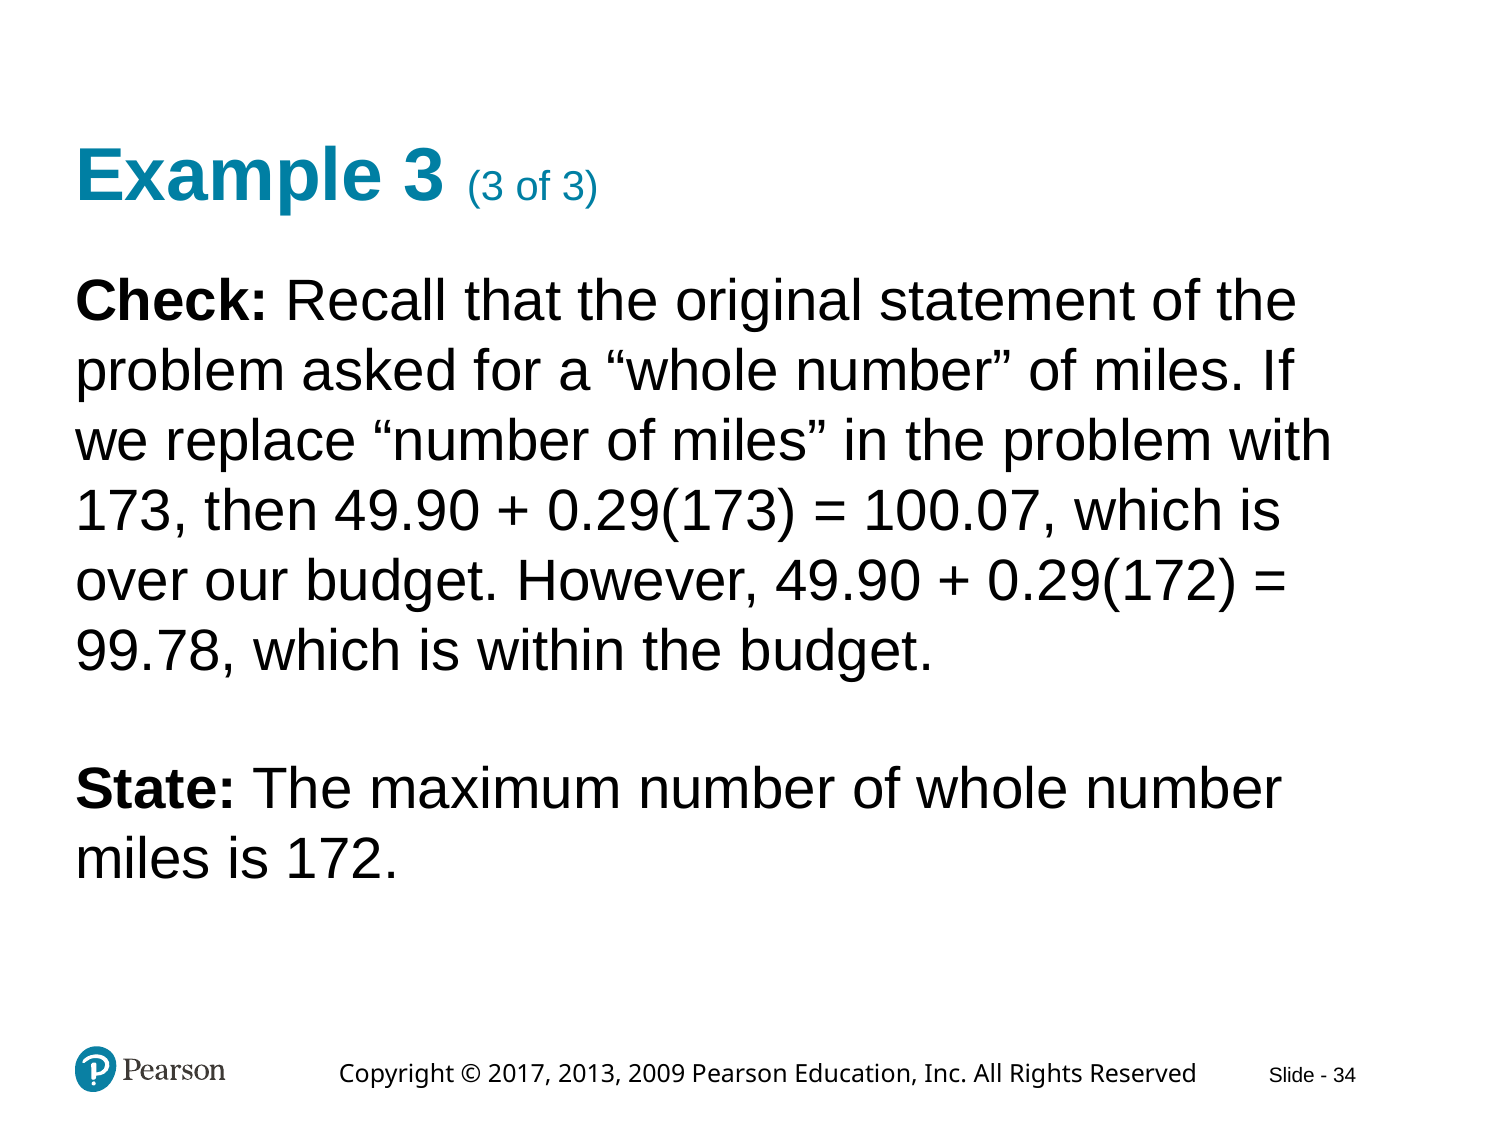

# Example 3 (3 of 3)
Check: Recall that the original statement of the problem asked for a “whole number” of miles. If we replace “number of miles” in the problem with 173, then 49.90 + 0.29(173) = 100.07, which is over our budget. However, 49.90 + 0.29(172) = 99.78, which is within the budget.
State: The maximum number of whole number miles is 172.